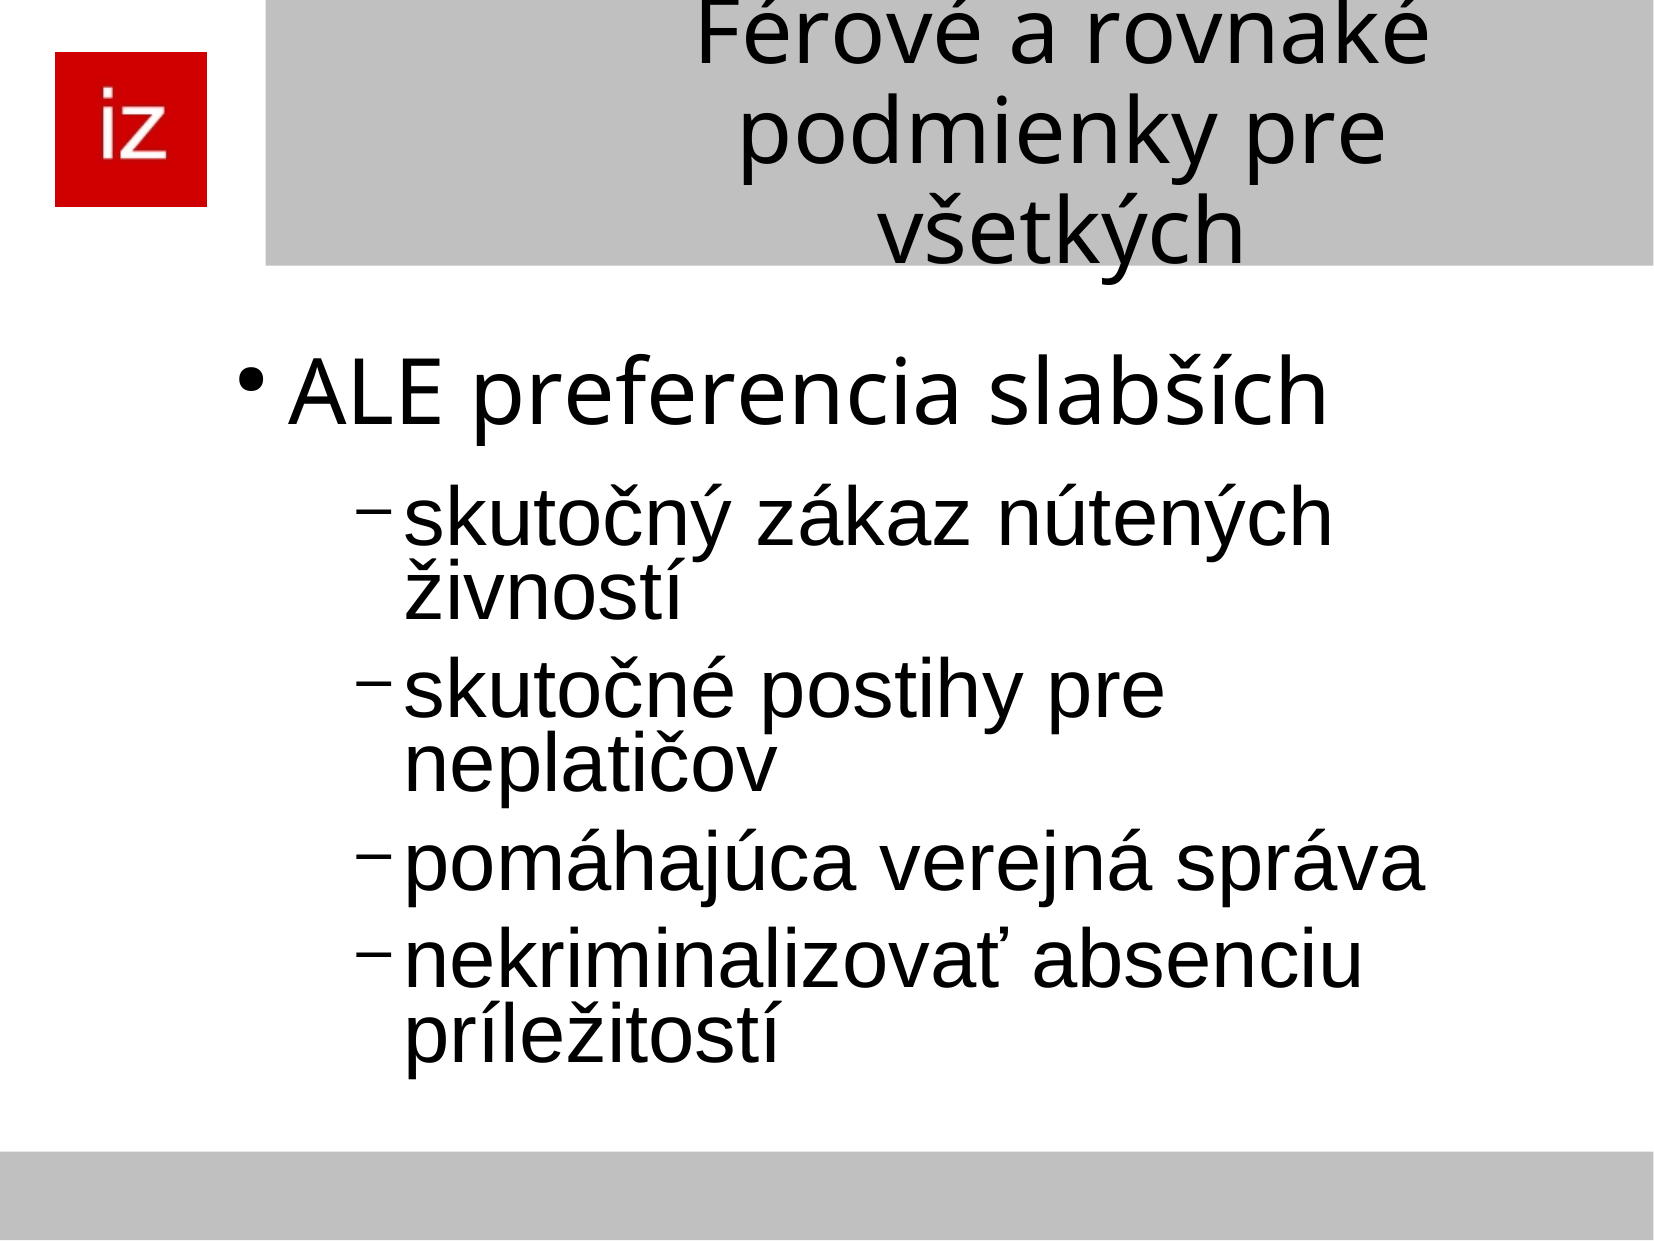

# Férové a rovnaké podmienky pre všetkých
ALE preferencia slabších
skutočný zákaz nútených živností
skutočné postihy pre neplatičov
pomáhajúca verejná správa
nekriminalizovať absenciu príležitostí